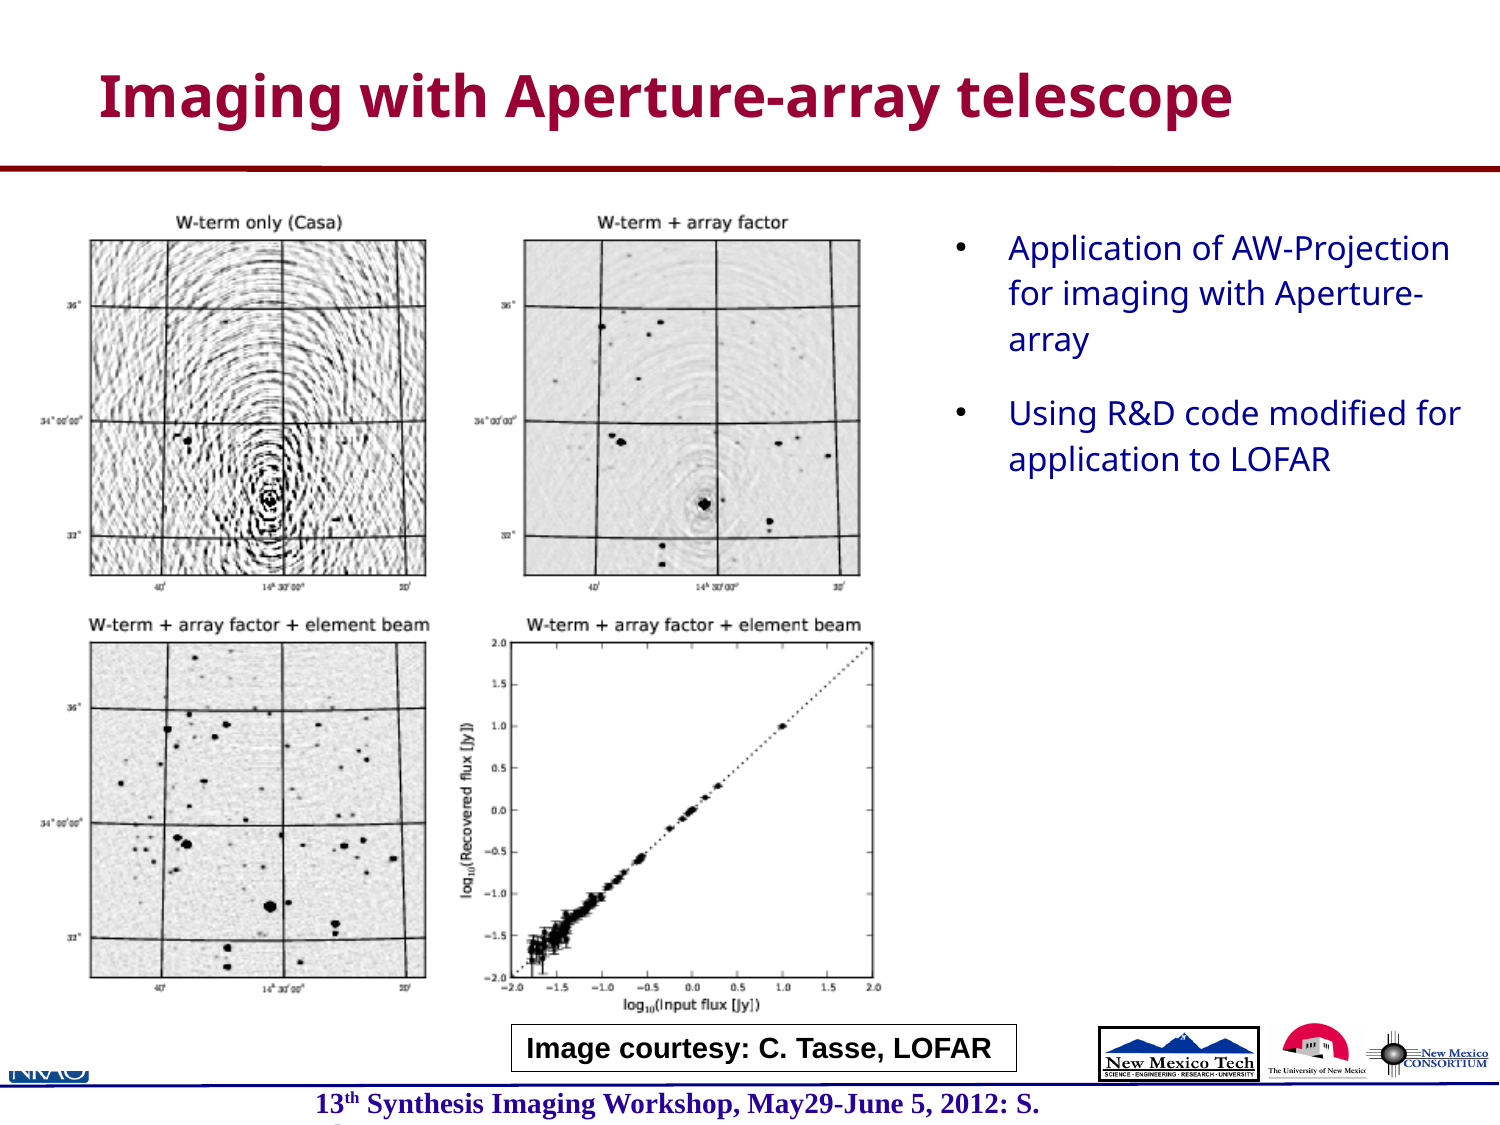

# Imaging with Aperture-array telescope
Application of AW-Projection for imaging with Aperture-array
Using R&D code modified for application to LOFAR
Image courtesy: C. Tasse, LOFAR